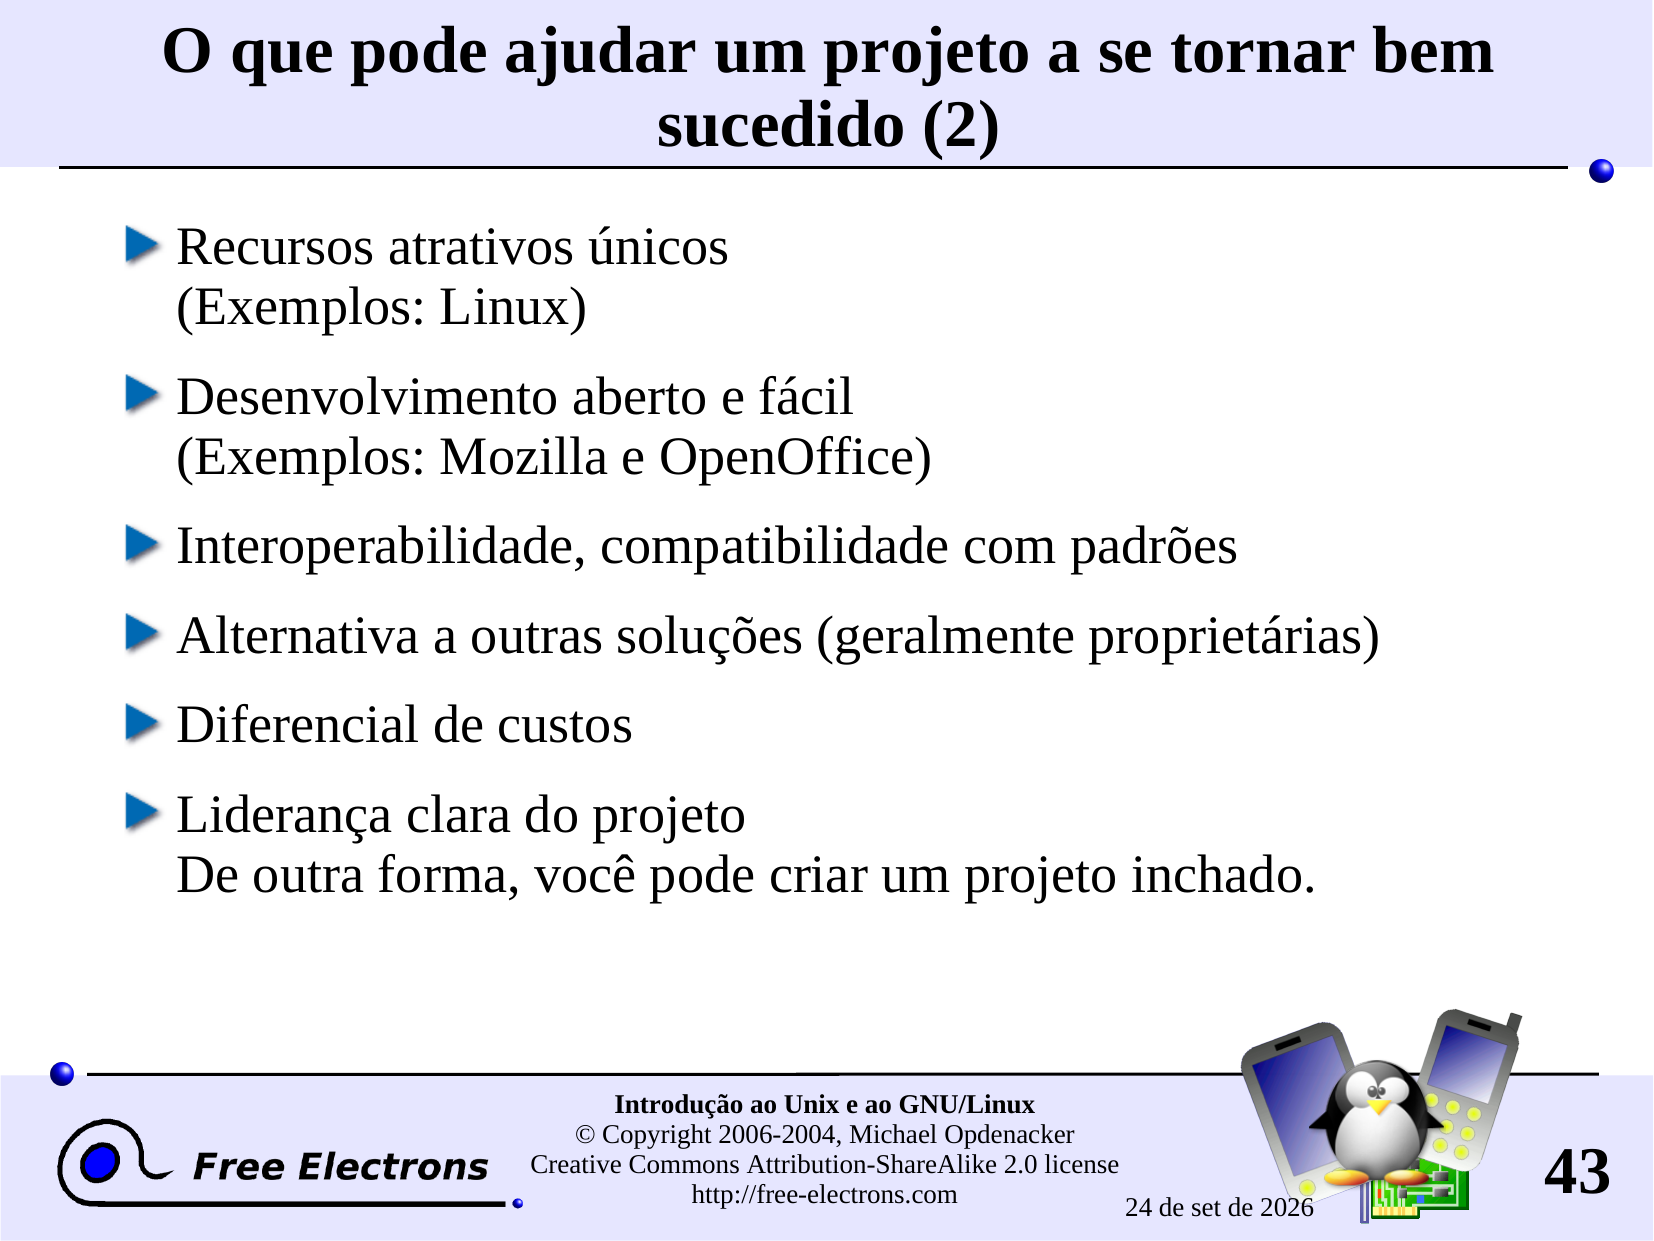

# O que pode ajudar um projeto a se tornar bem sucedido (2)
Recursos atrativos únicos
(Exemplos: Linux)
Desenvolvimento aberto e fácil
(Exemplos: Mozilla e OpenOffice)
Interoperabilidade, compatibilidade com padrões
Alternativa a outras soluções (geralmente proprietárias)
Diferencial de custos
Liderança clara do projeto
De outra forma, você pode criar um projeto inchado.